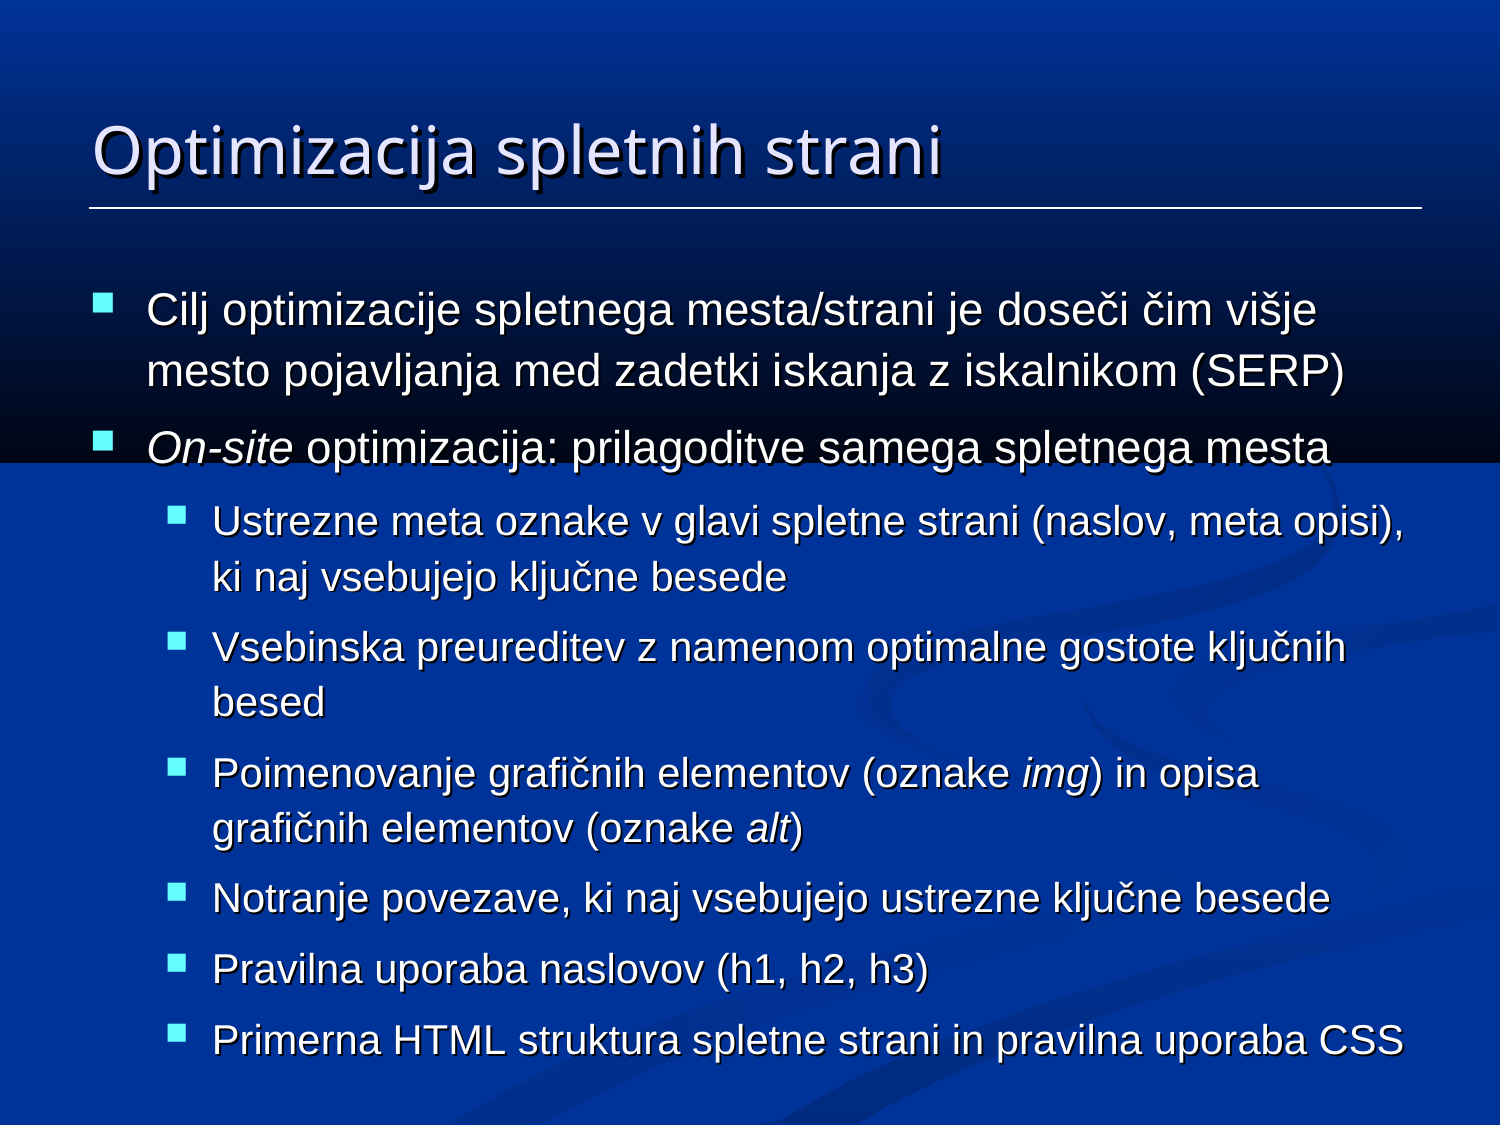

Optimizacija spletnih strani
# Cilj optimizacije spletnega mesta/strani je doseči čim višje mesto pojavljanja med zadetki iskanja z iskalnikom (SERP)
On-site optimizacija: prilagoditve samega spletnega mesta
Ustrezne meta oznake v glavi spletne strani (naslov, meta opisi), ki naj vsebujejo ključne besede
Vsebinska preureditev z namenom optimalne gostote ključnih besed
Poimenovanje grafičnih elementov (oznake img) in opisa grafičnih elementov (oznake alt)
Notranje povezave, ki naj vsebujejo ustrezne ključne besede
Pravilna uporaba naslovov (h1, h2, h3)
Primerna HTML struktura spletne strani in pravilna uporaba CSS